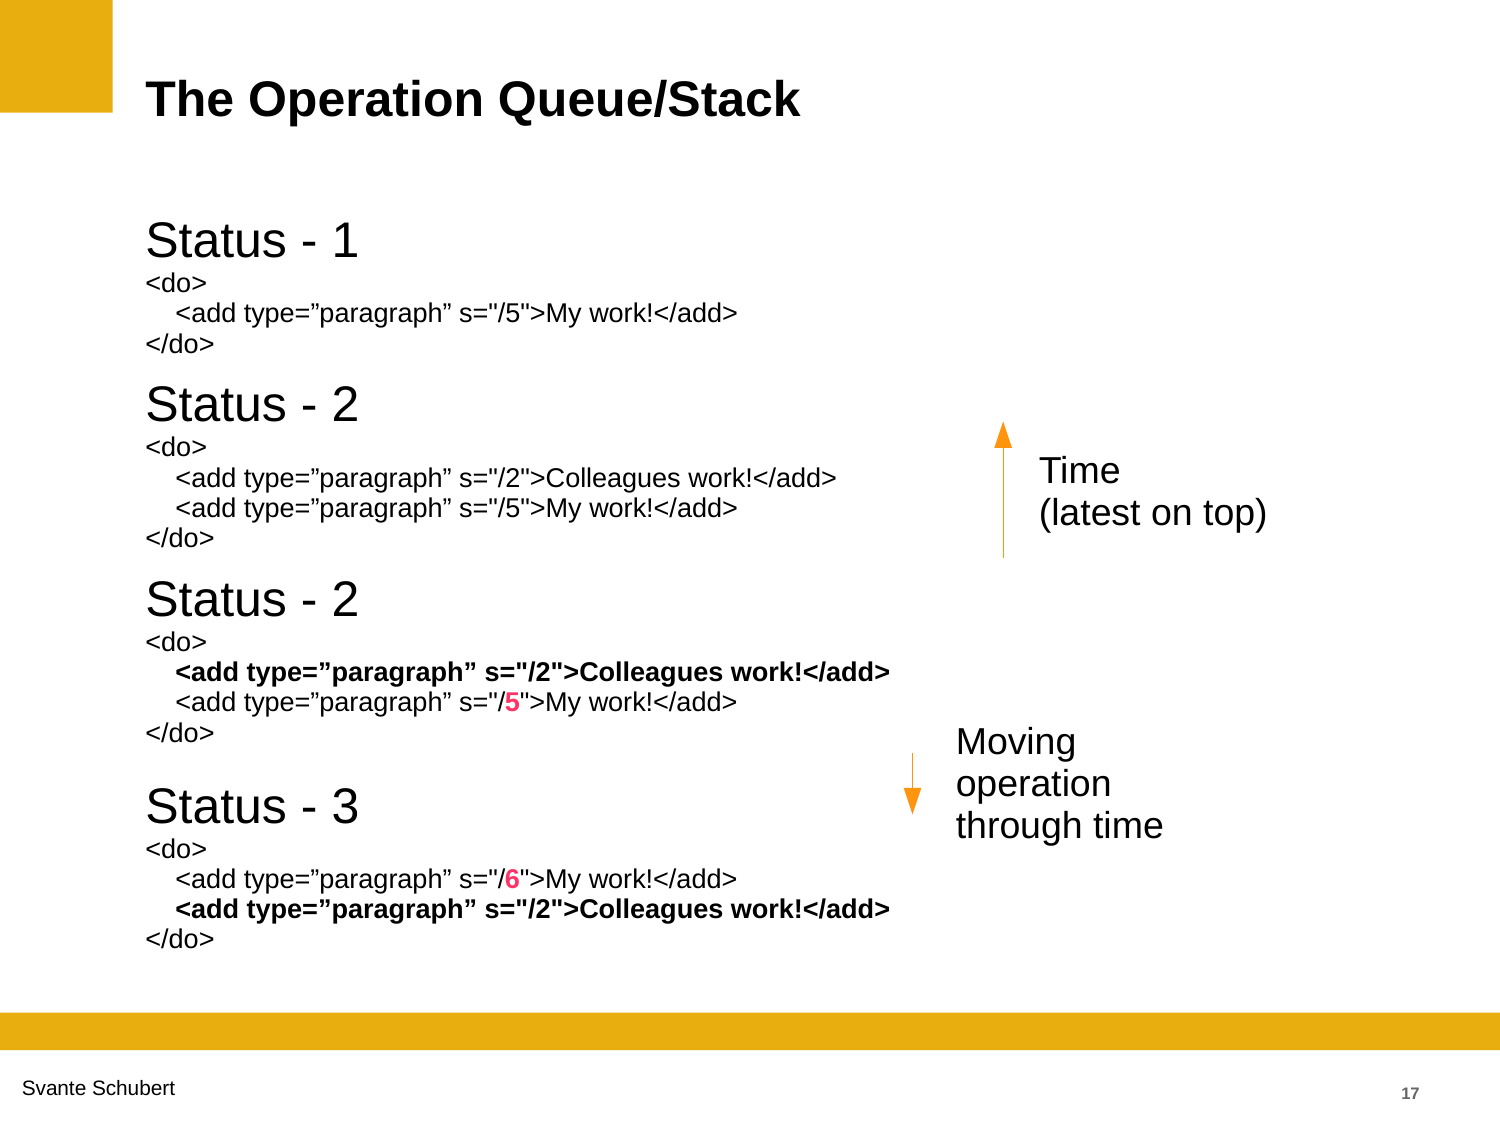

# The Operation Queue/Stack
Status - 1
<do>
    <add type=”paragraph” s="/5">My work!</add>
</do>
Status - 2
<do>
    <add type=”paragraph” s="/2">Colleagues work!</add>
 <add type=”paragraph” s="/5">My work!</add>
</do>
Status - 2
<do>
    <add type=”paragraph” s="/2">Colleagues work!</add>
 <add type=”paragraph” s="/5">My work!</add>
</do>
Status - 3
<do>
    <add type=”paragraph” s="/6">My work!</add>
 <add type=”paragraph” s="/2">Colleagues work!</add>
</do>
Time
(latest on top)
Moving operation through time
Svante Schubert